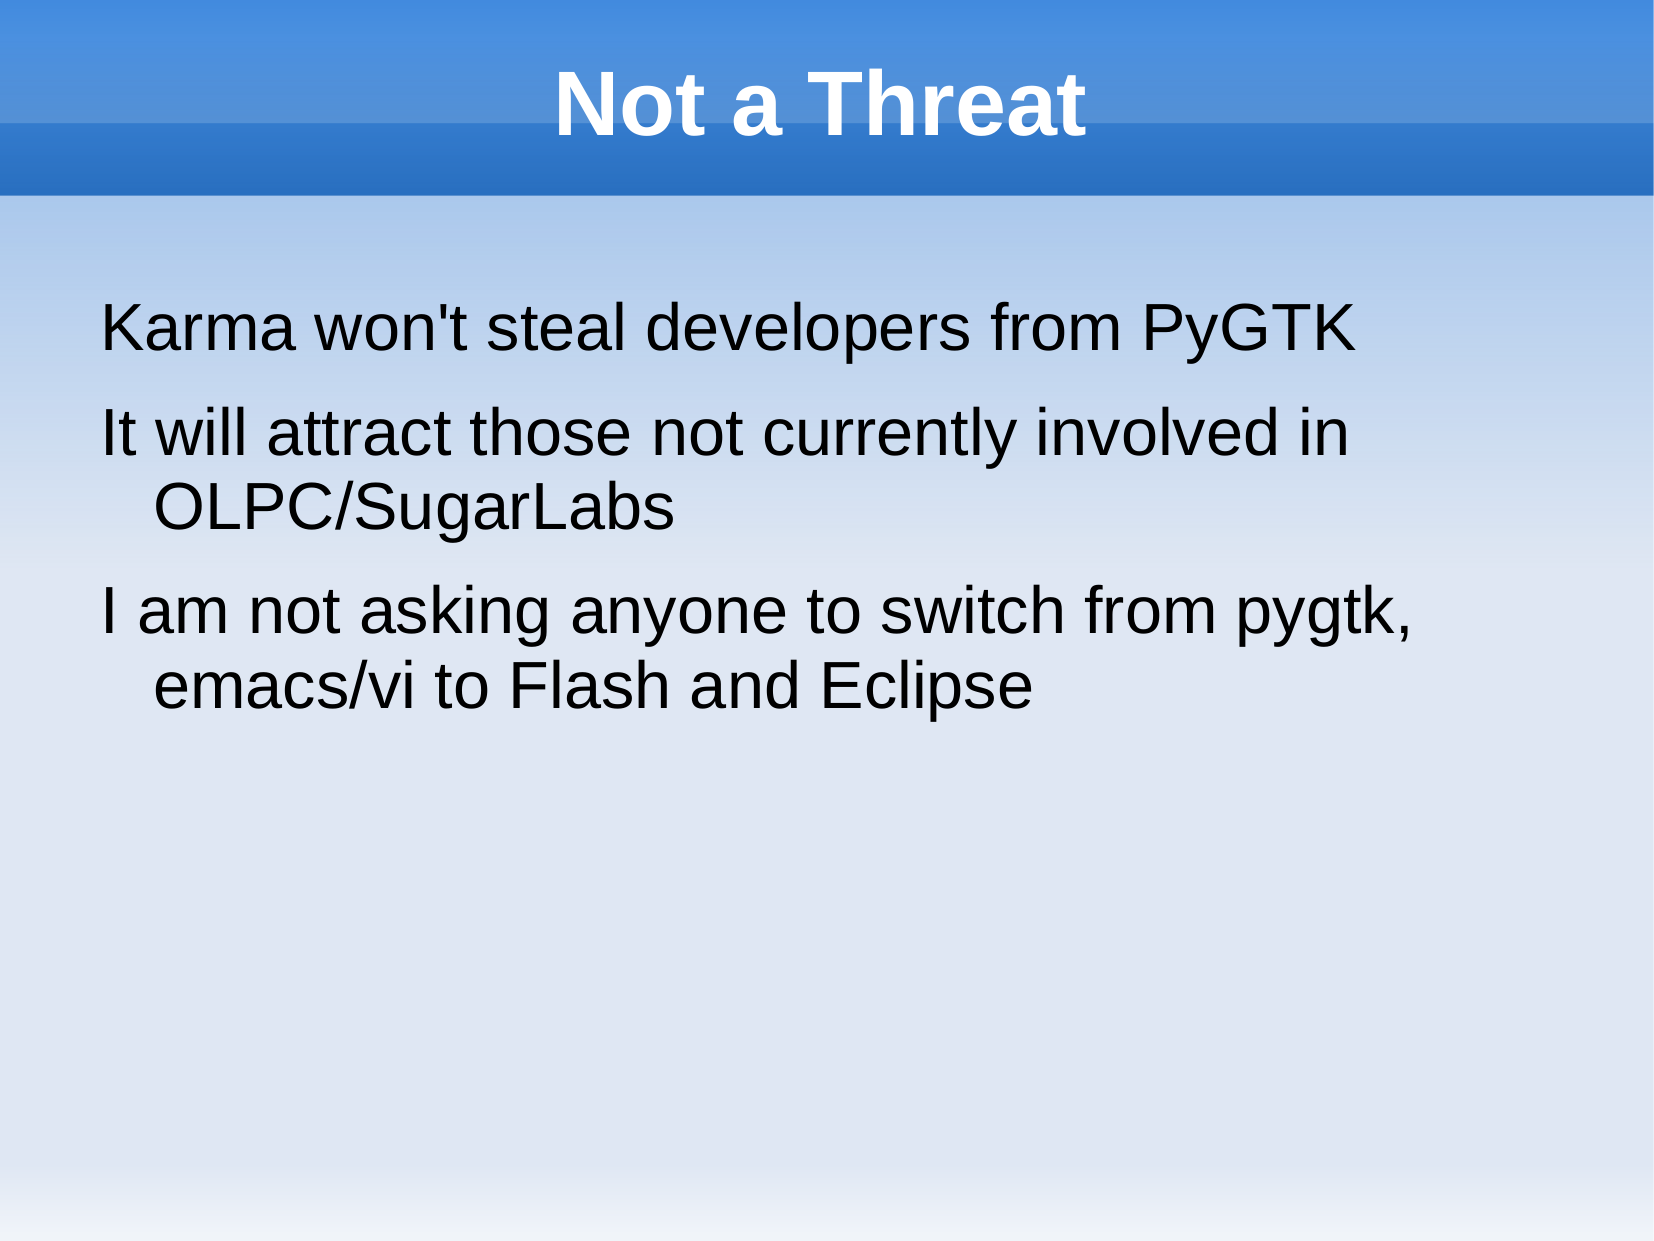

# Not a Threat
Karma won't steal developers from PyGTK
It will attract those not currently involved in OLPC/SugarLabs
I am not asking anyone to switch from pygtk, emacs/vi to Flash and Eclipse